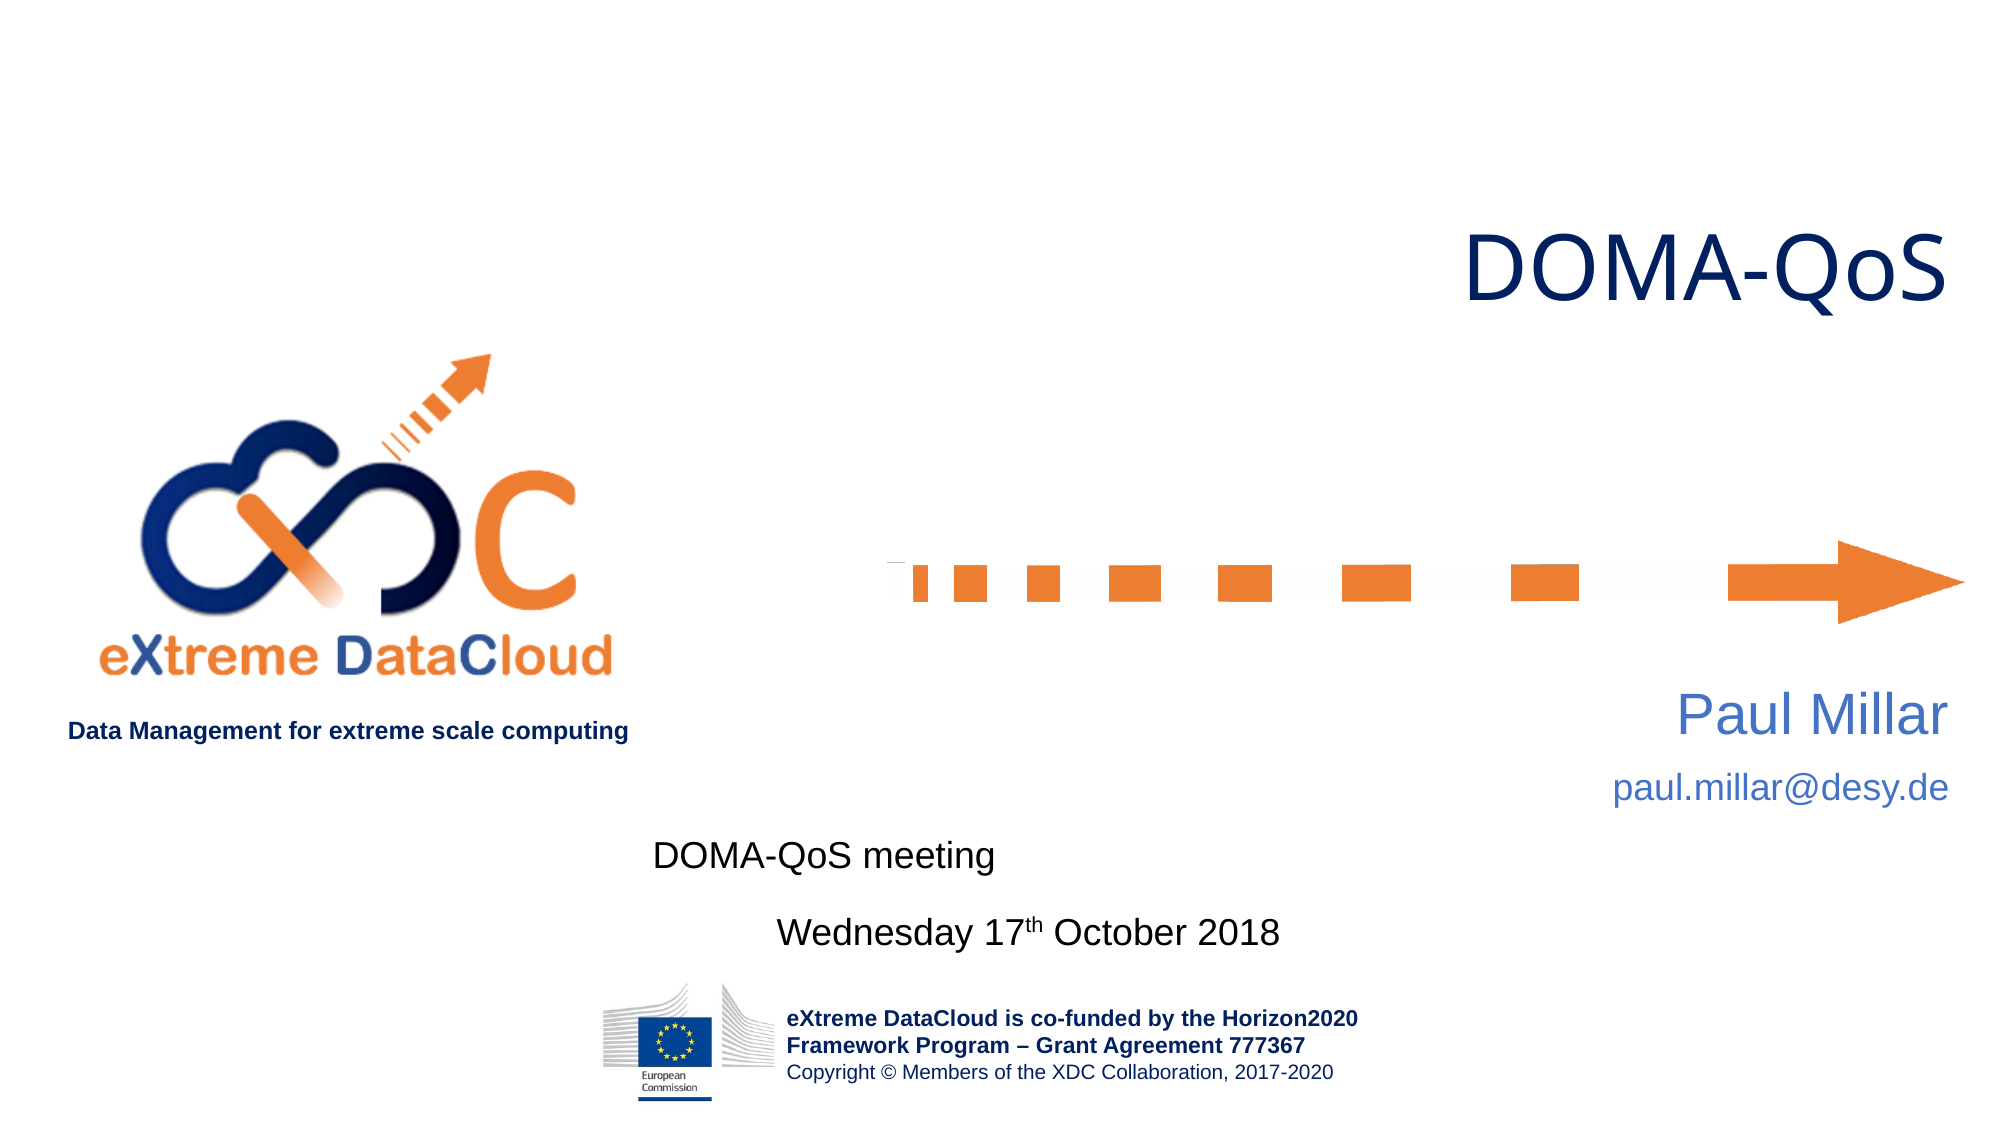

# DOMA-QoS
Paul Millar
paul.millar@desy.de
DOMA-QoS meeting
Wednesday 17th October 2018